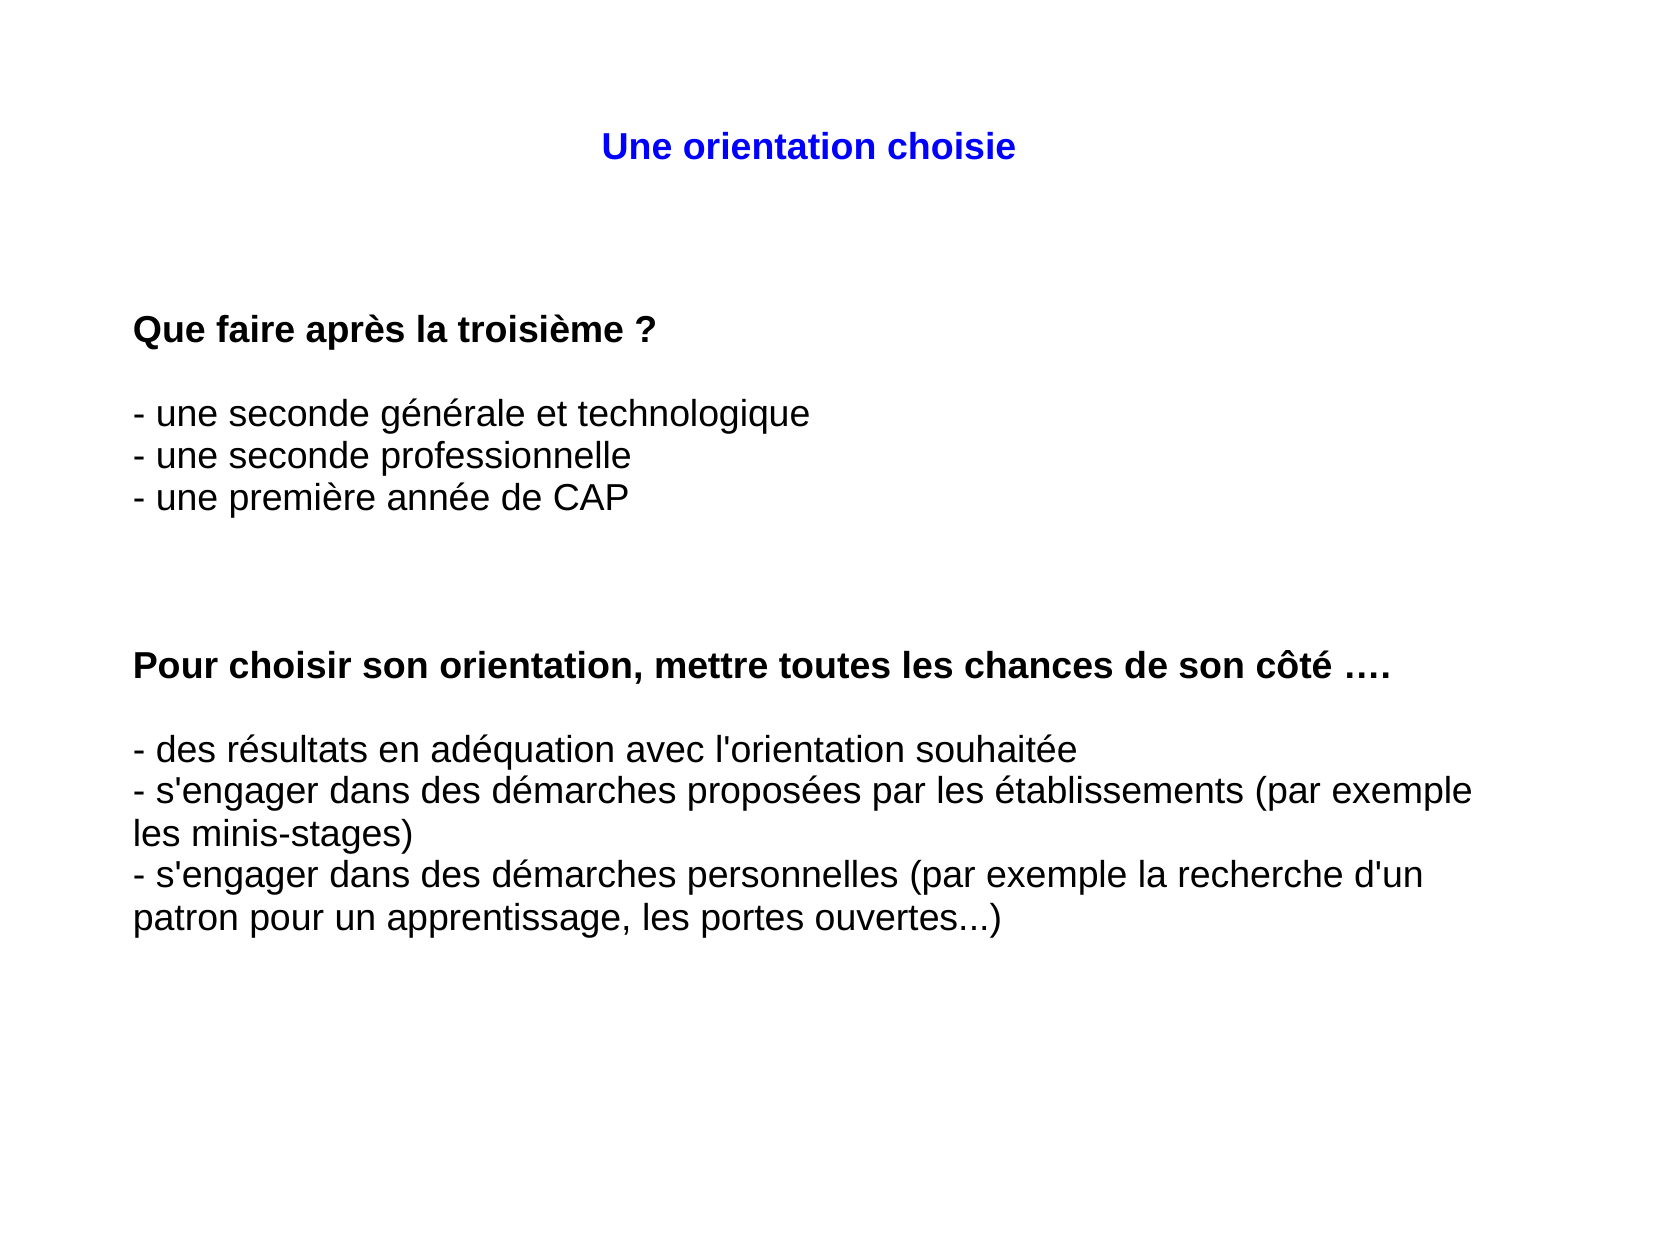

Une orientation choisie
Que faire après la troisième ?
- une seconde générale et technologique
- une seconde professionnelle
- une première année de CAP
Pour choisir son orientation, mettre toutes les chances de son côté ….
- des résultats en adéquation avec l'orientation souhaitée
- s'engager dans des démarches proposées par les établissements (par exemple les minis-stages)
- s'engager dans des démarches personnelles (par exemple la recherche d'un patron pour un apprentissage, les portes ouvertes...)